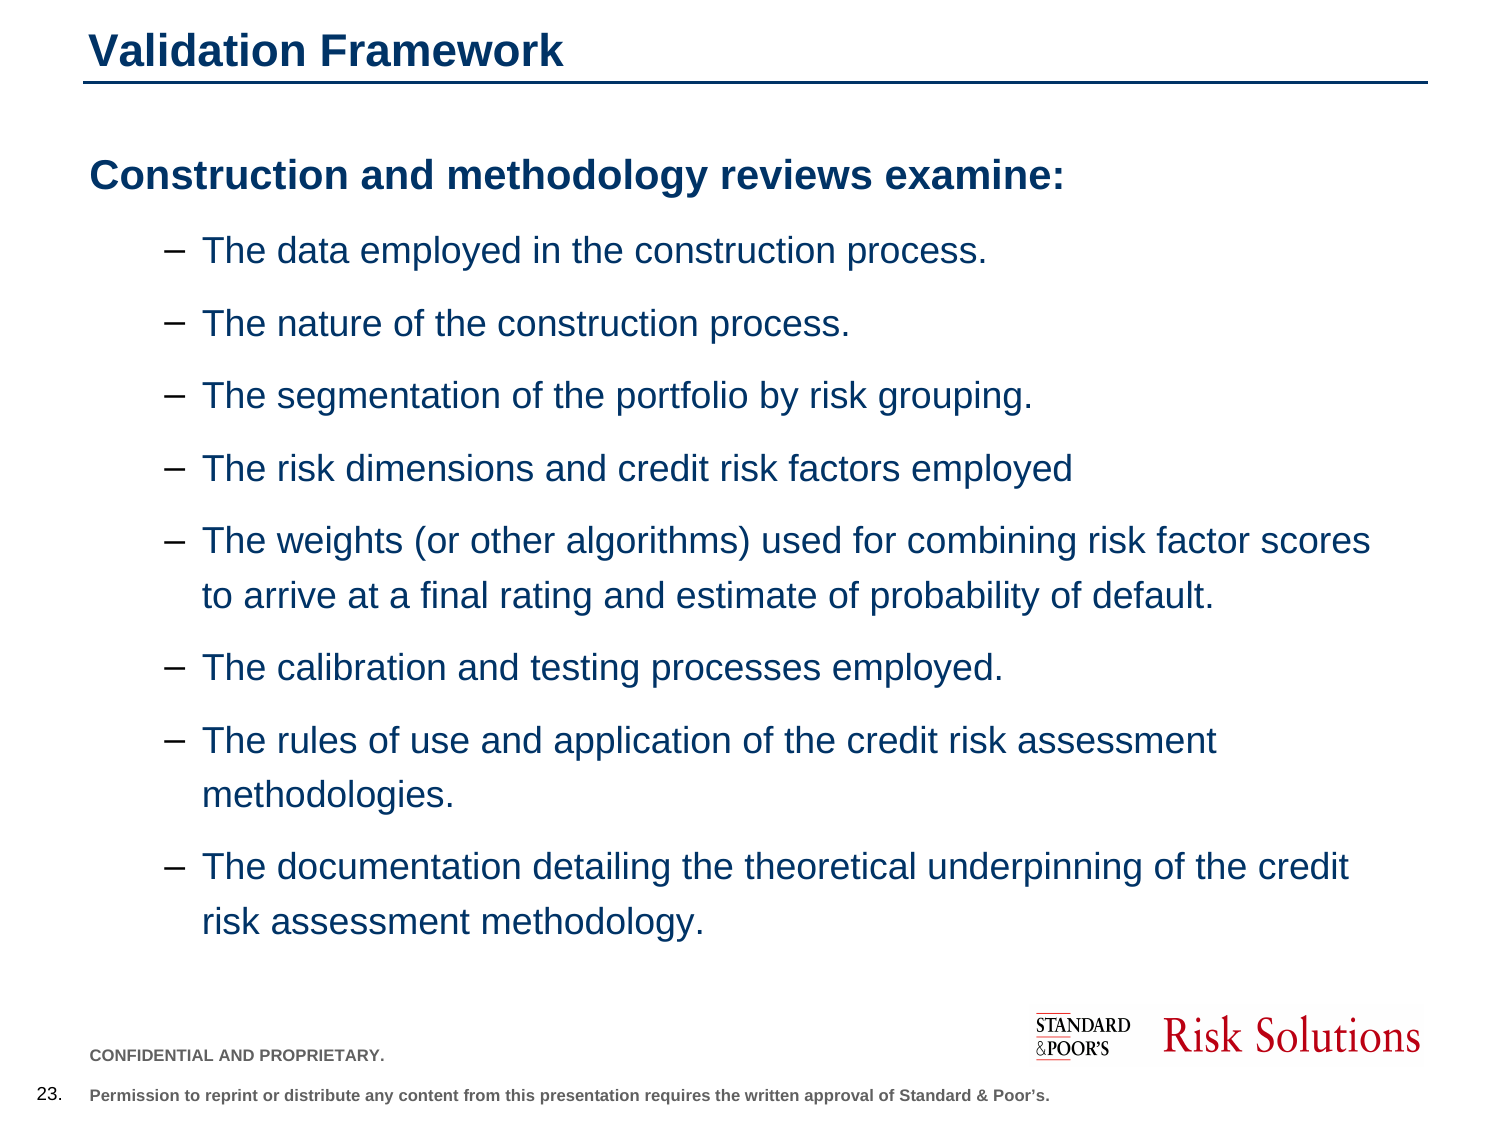

# Validation Framework
Construction and methodology reviews examine:
The data employed in the construction process.
The nature of the construction process.
The segmentation of the portfolio by risk grouping.
The risk dimensions and credit risk factors employed
The weights (or other algorithms) used for combining risk factor scores to arrive at a final rating and estimate of probability of default.
The calibration and testing processes employed.
The rules of use and application of the credit risk assessment methodologies.
The documentation detailing the theoretical underpinning of the credit risk assessment methodology.